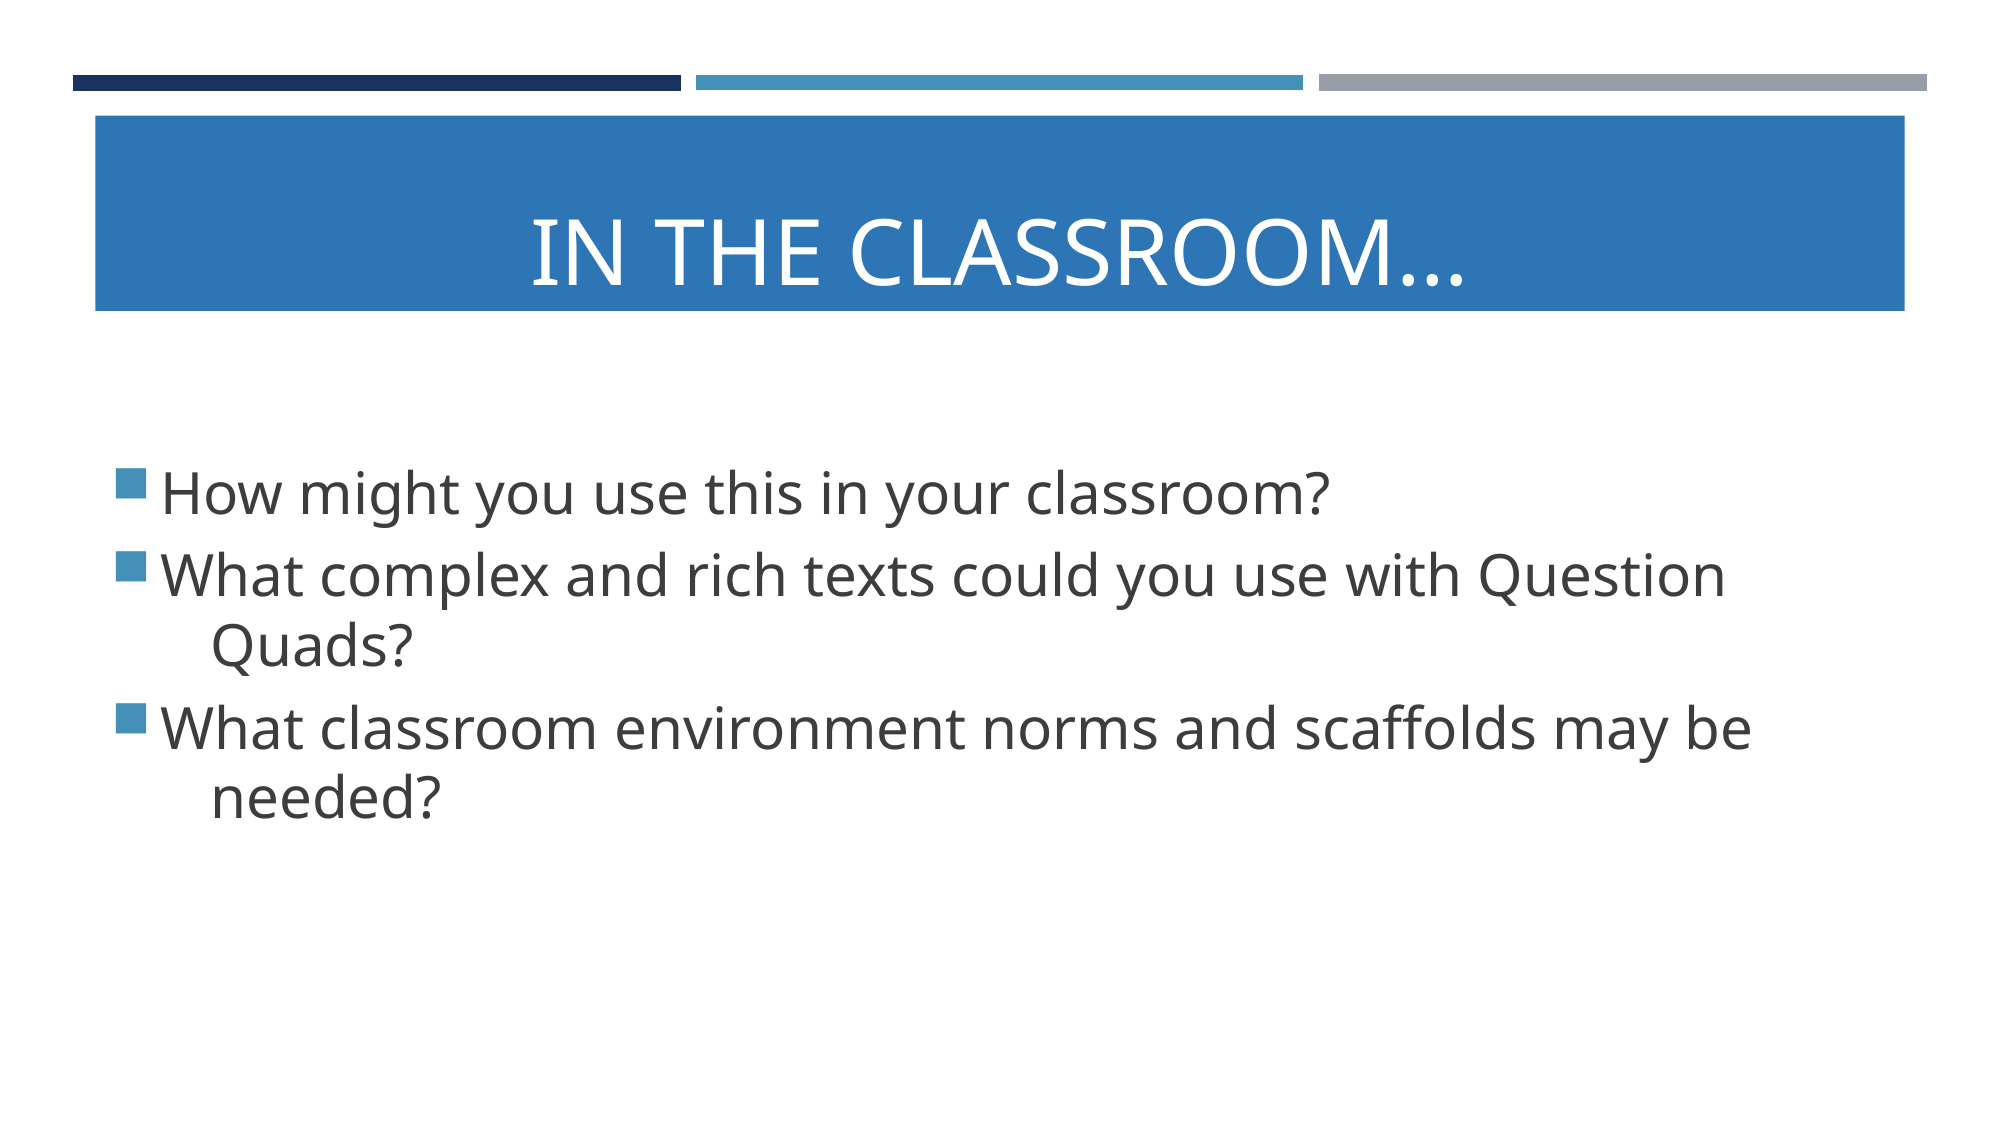

# In the classroom…
How might you use this in your classroom?
What complex and rich texts could you use with Question Quads?
What classroom environment norms and scaffolds may be needed?